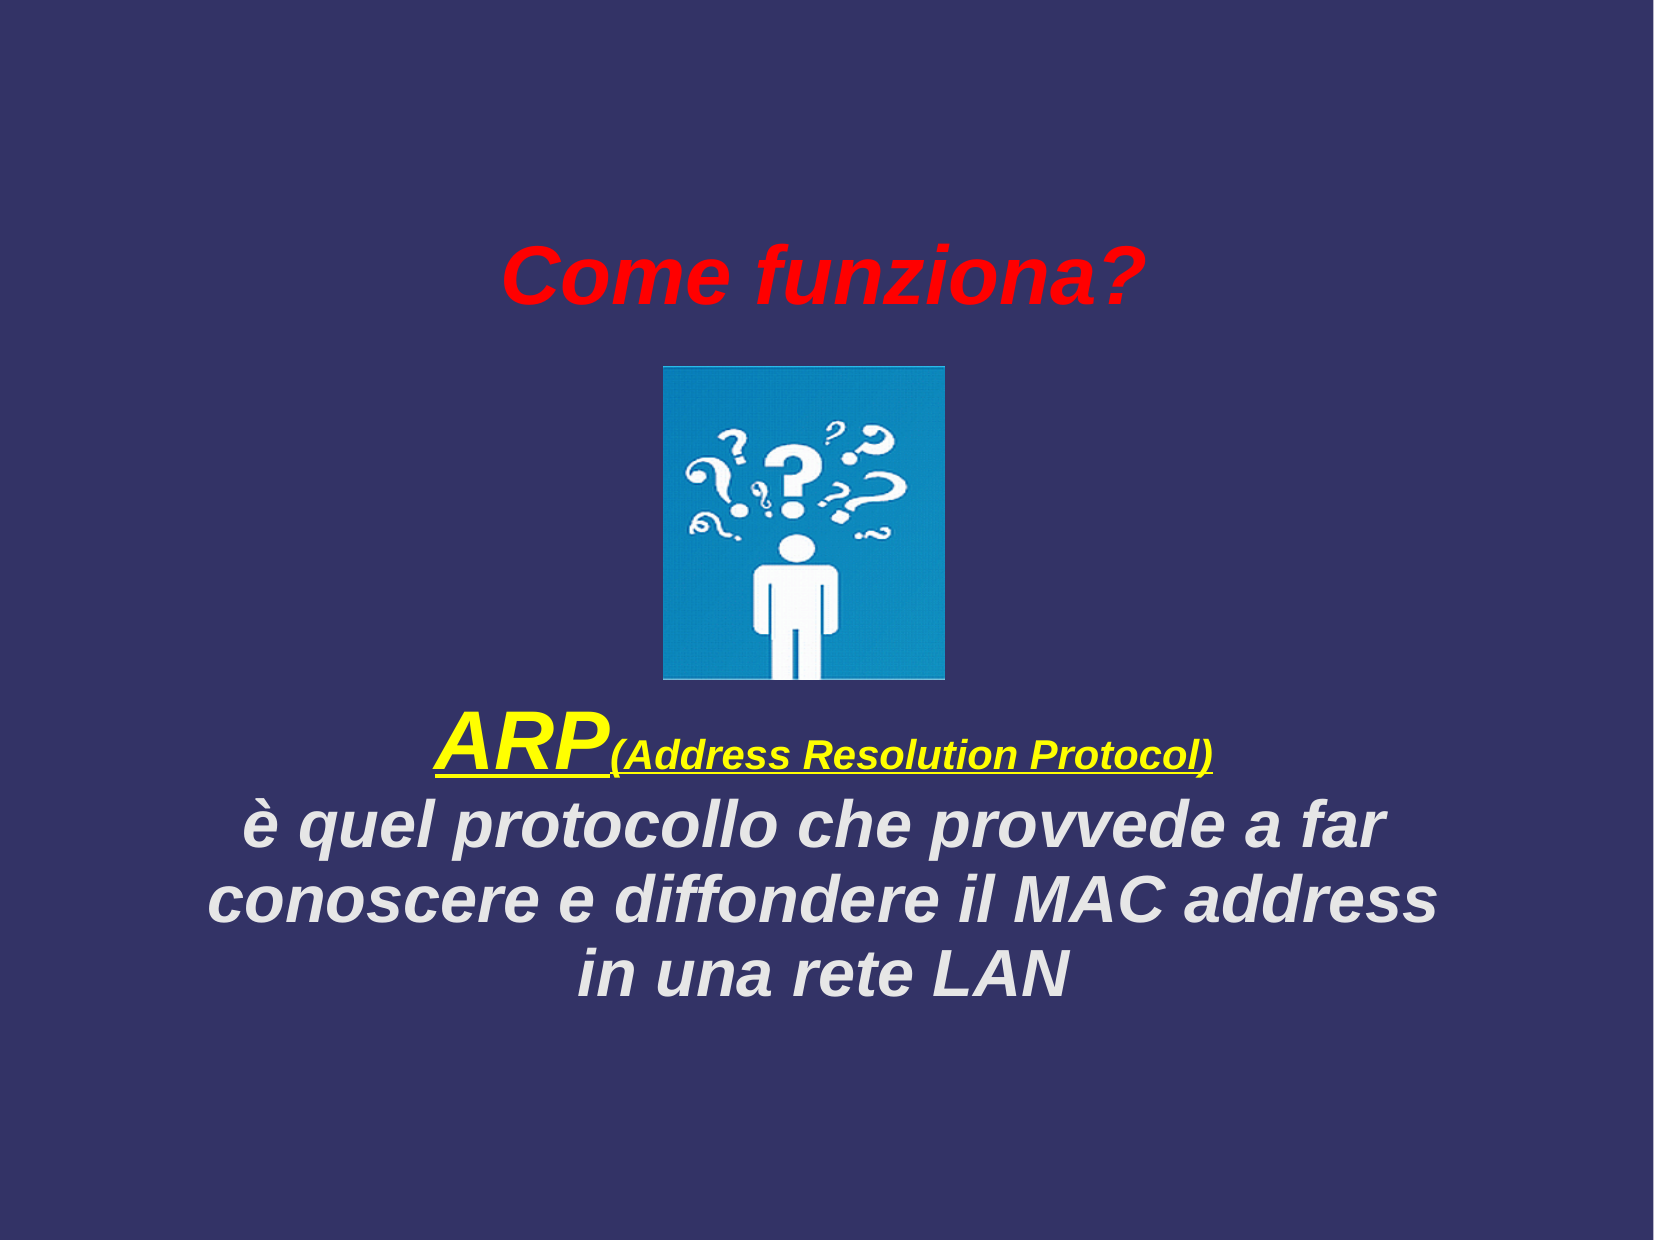

# Come funziona? ARP(Address Resolution Protocol) è quel protocollo che provvede a far conoscere e diffondere il MAC address in una rete LAN